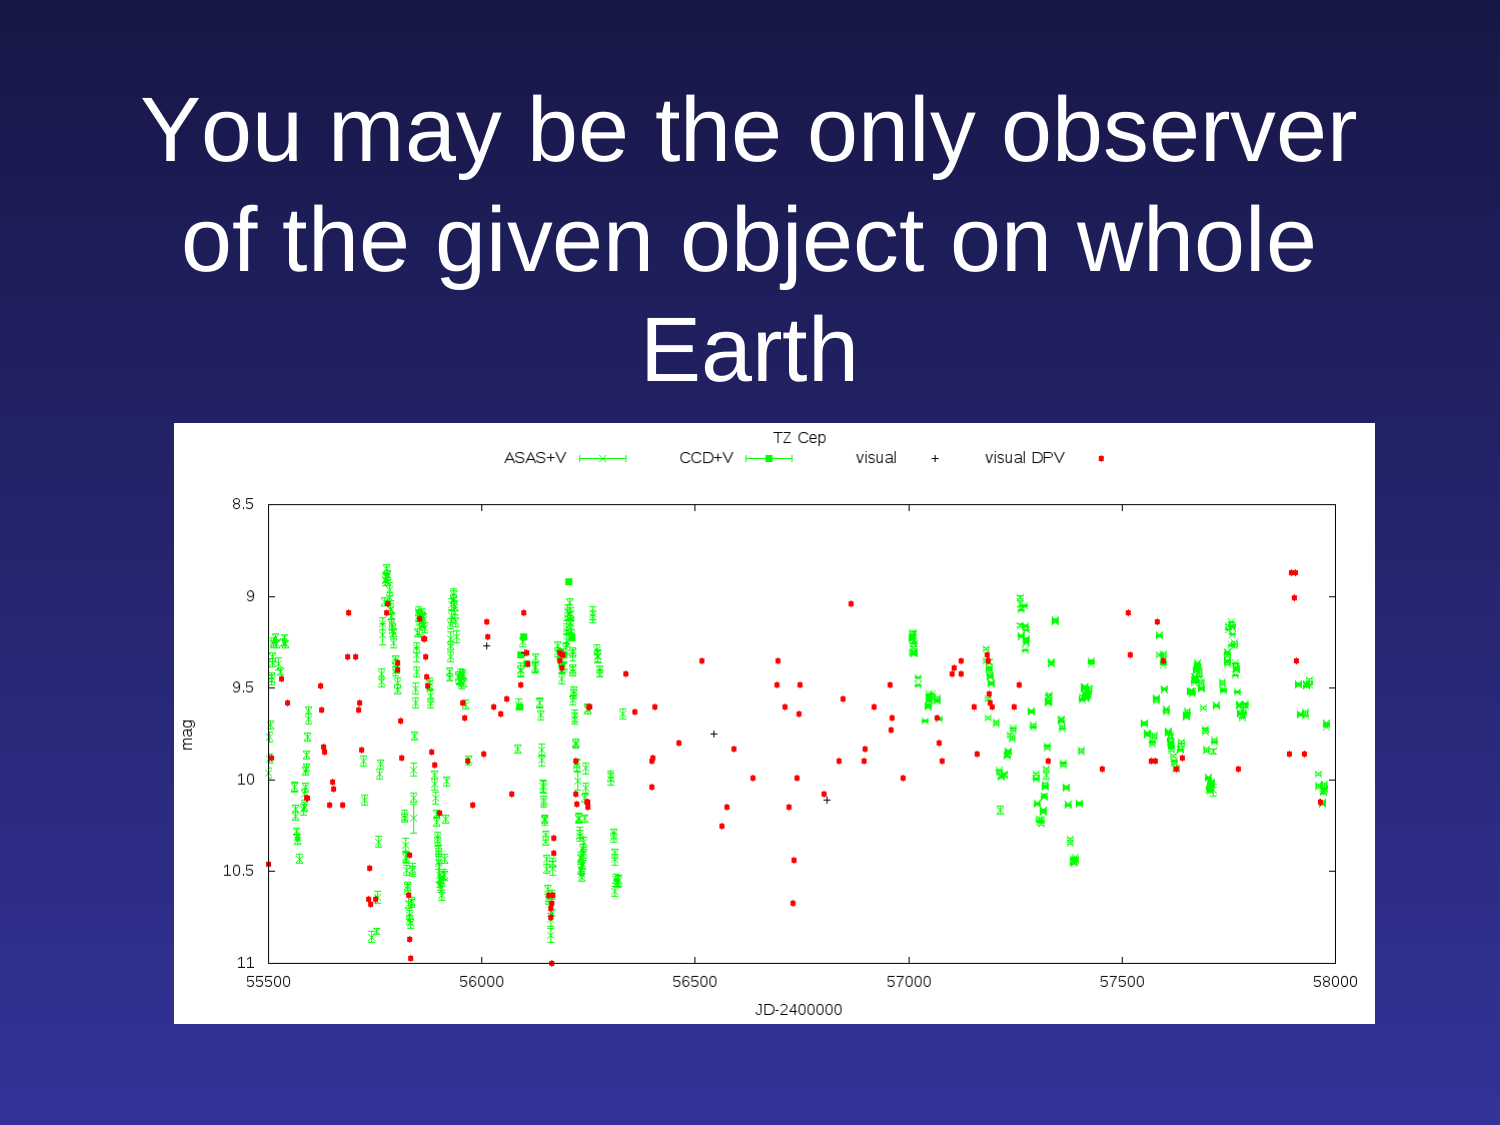

# You may be the only observer of the given object on whole Earth